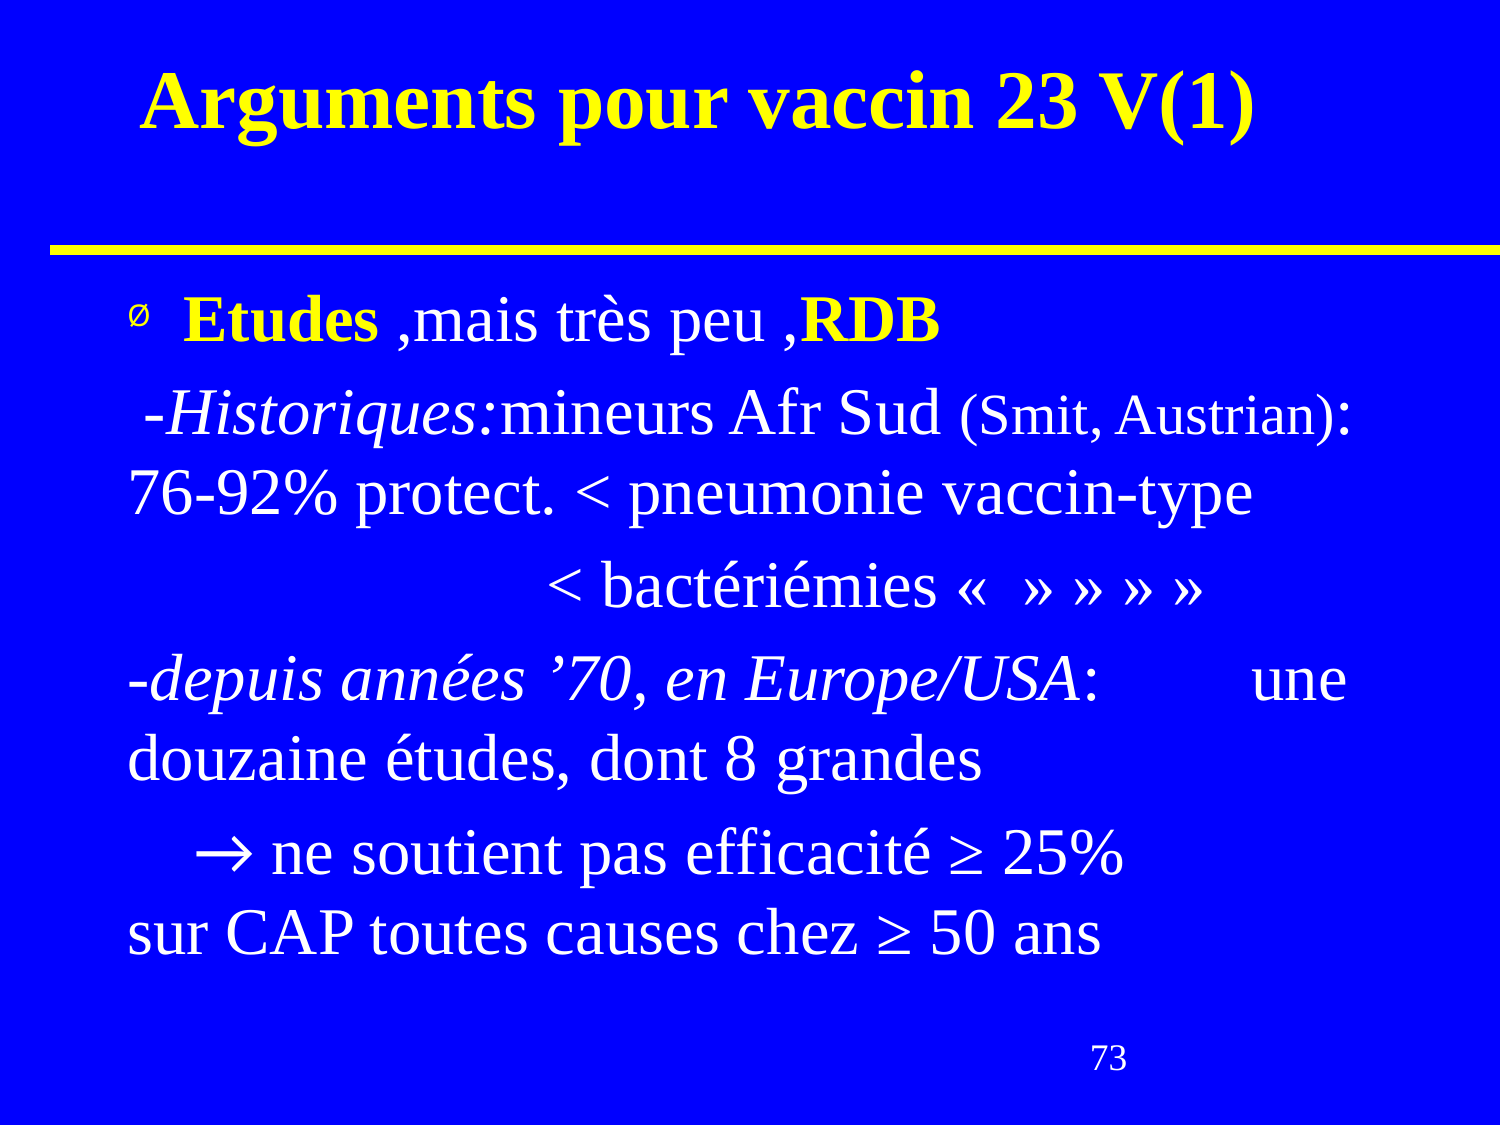

# Arguments pour vaccin 23 V(1)
Etudes ,mais très peu ,RDB
 -Historiques:mineurs Afr Sud (Smit, Austrian): 76-92% protect. < pneumonie vaccin-type
 		 < bactériémies «  » » » »
-depuis années ’70, en Europe/USA:		 une douzaine études, dont 8 grandes
 → ne soutient pas efficacité ≥ 25% 			sur CAP toutes causes chez ≥ 50 ans